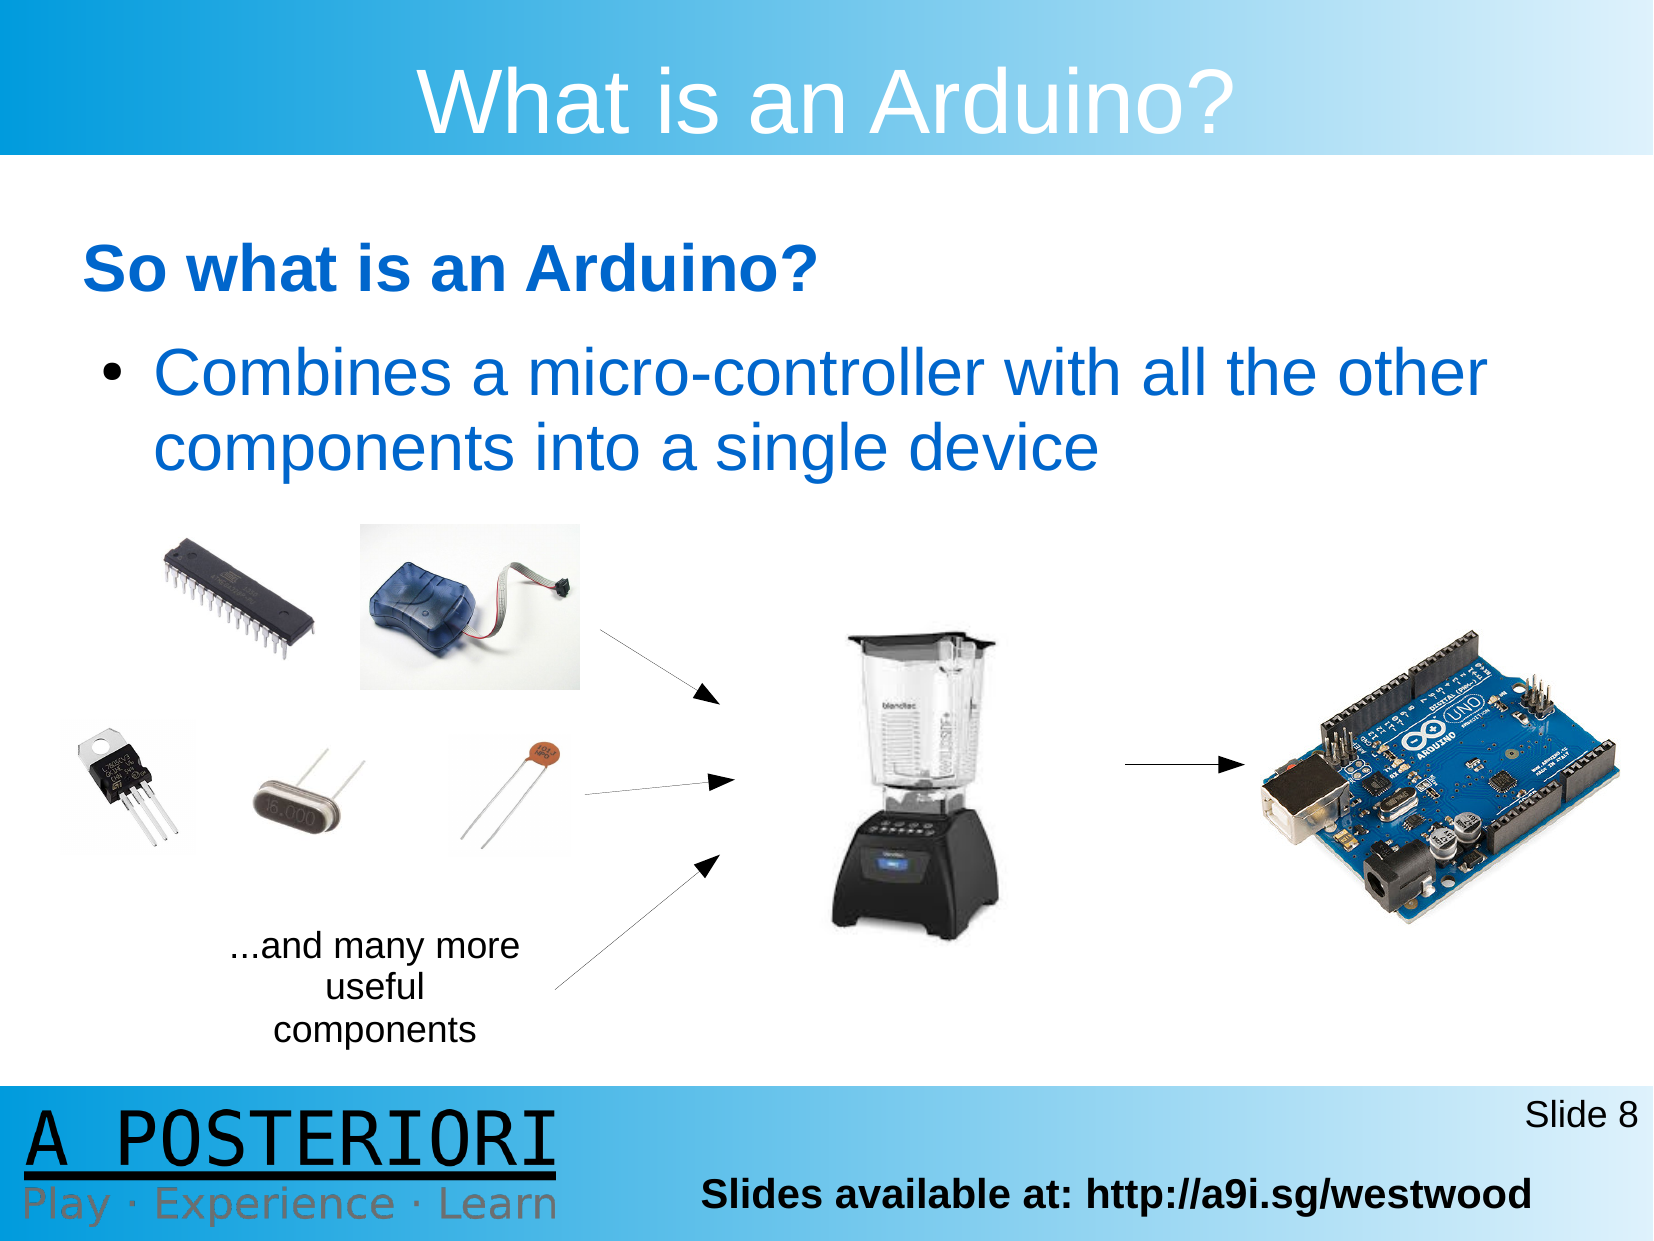

# What is an Arduino?
So what is an Arduino?
Combines a micro-controller with all the other components into a single device
...and many more useful components